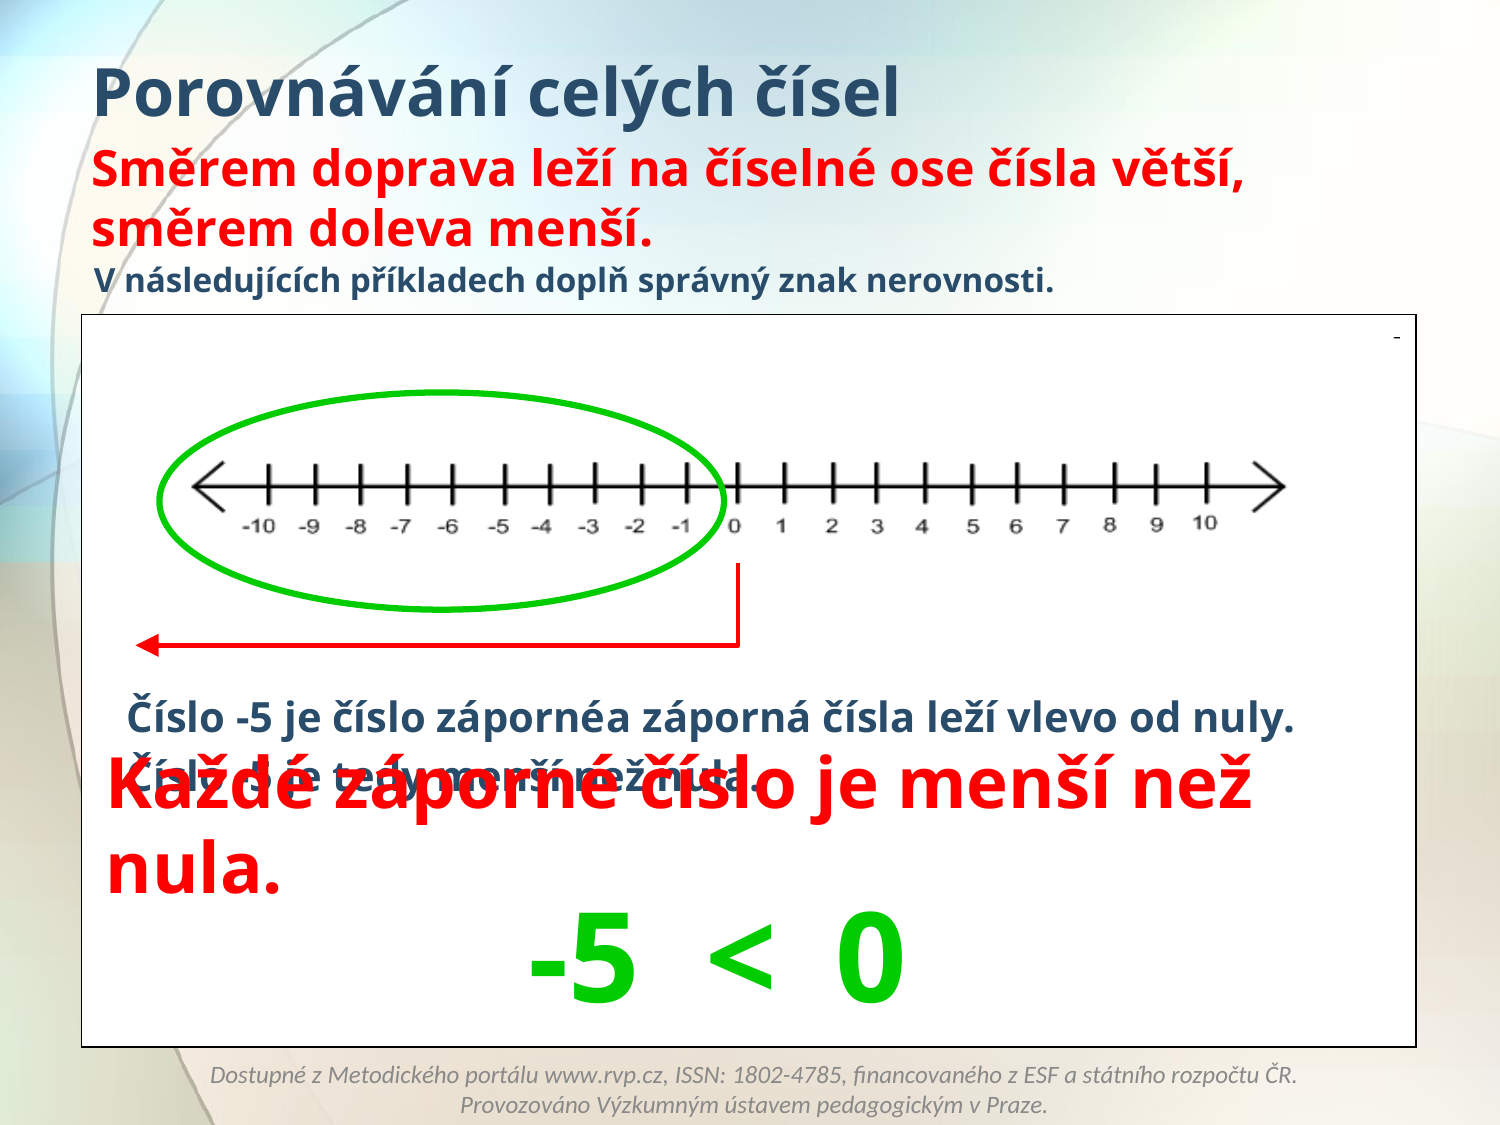

Porovnávání celých čísel
Směrem doprava leží na číselné ose čísla větší, směrem doleva menší.
V následujících příkladech doplň správný znak nerovnosti.
Číslo -5 je číslo záporné
 a záporná čísla leží vlevo od nuly.
Číslo -5 je tedy menší než nula.
Každé záporné číslo je menší než nula.
-5
<
0